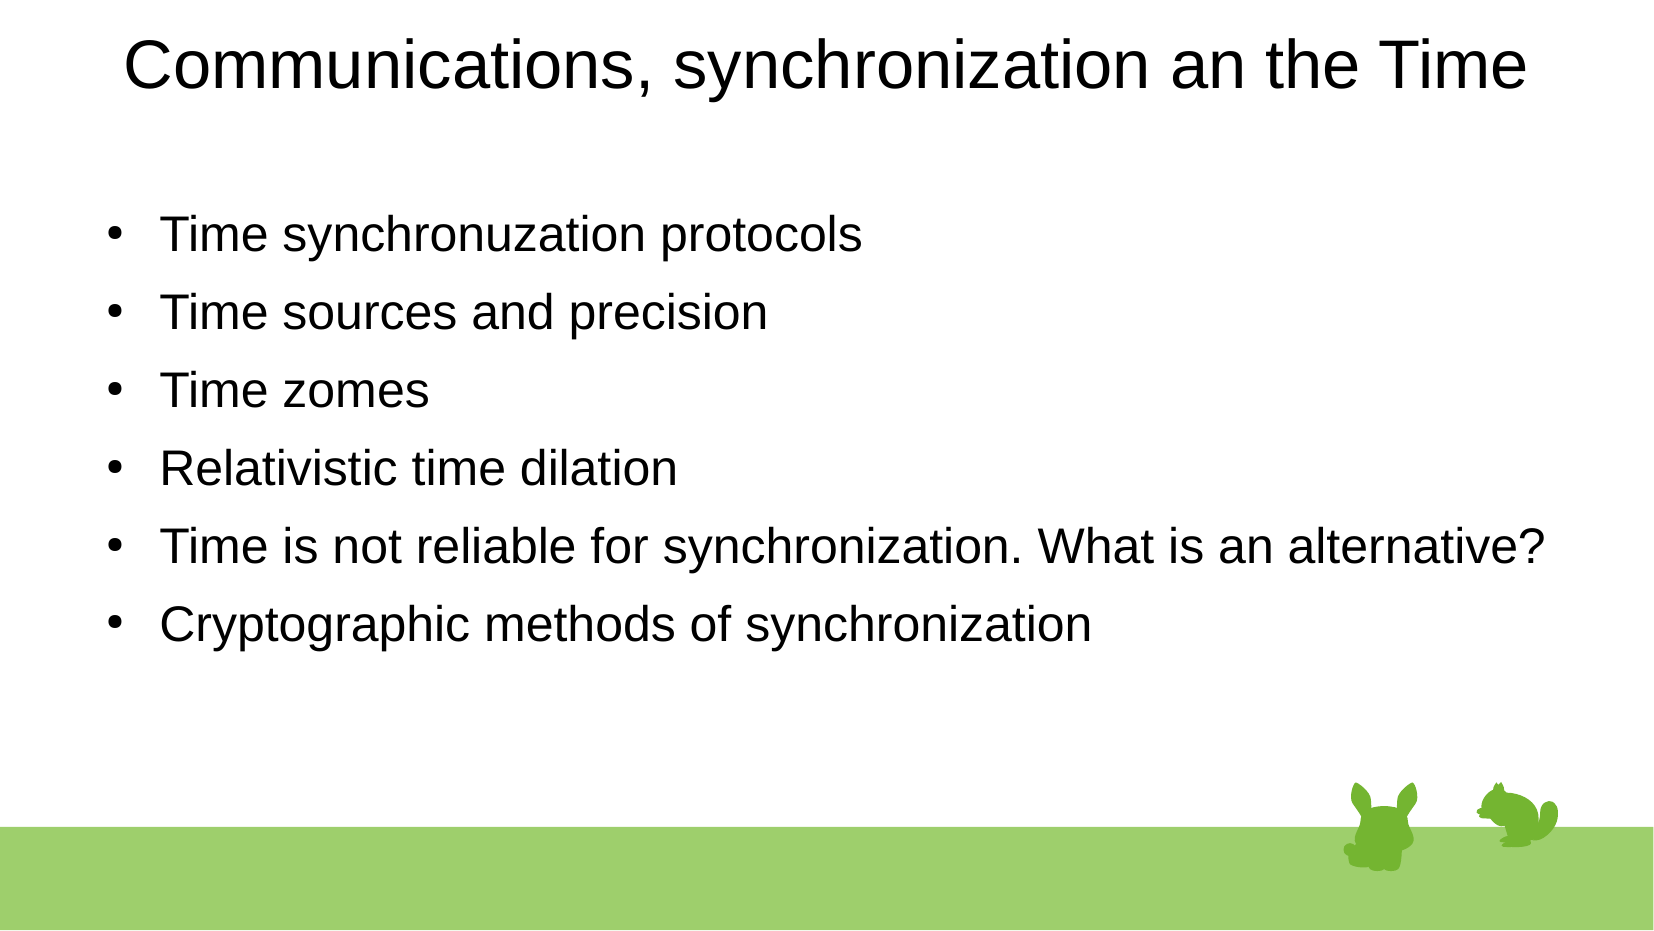

# Communications, synchronization an the Time
Time synchronuzation protocols
Time sources and precision
Time zomes
Relativistic time dilation
Time is not reliable for synchronization. What is an alternative?
Cryptographic methods of synchronization